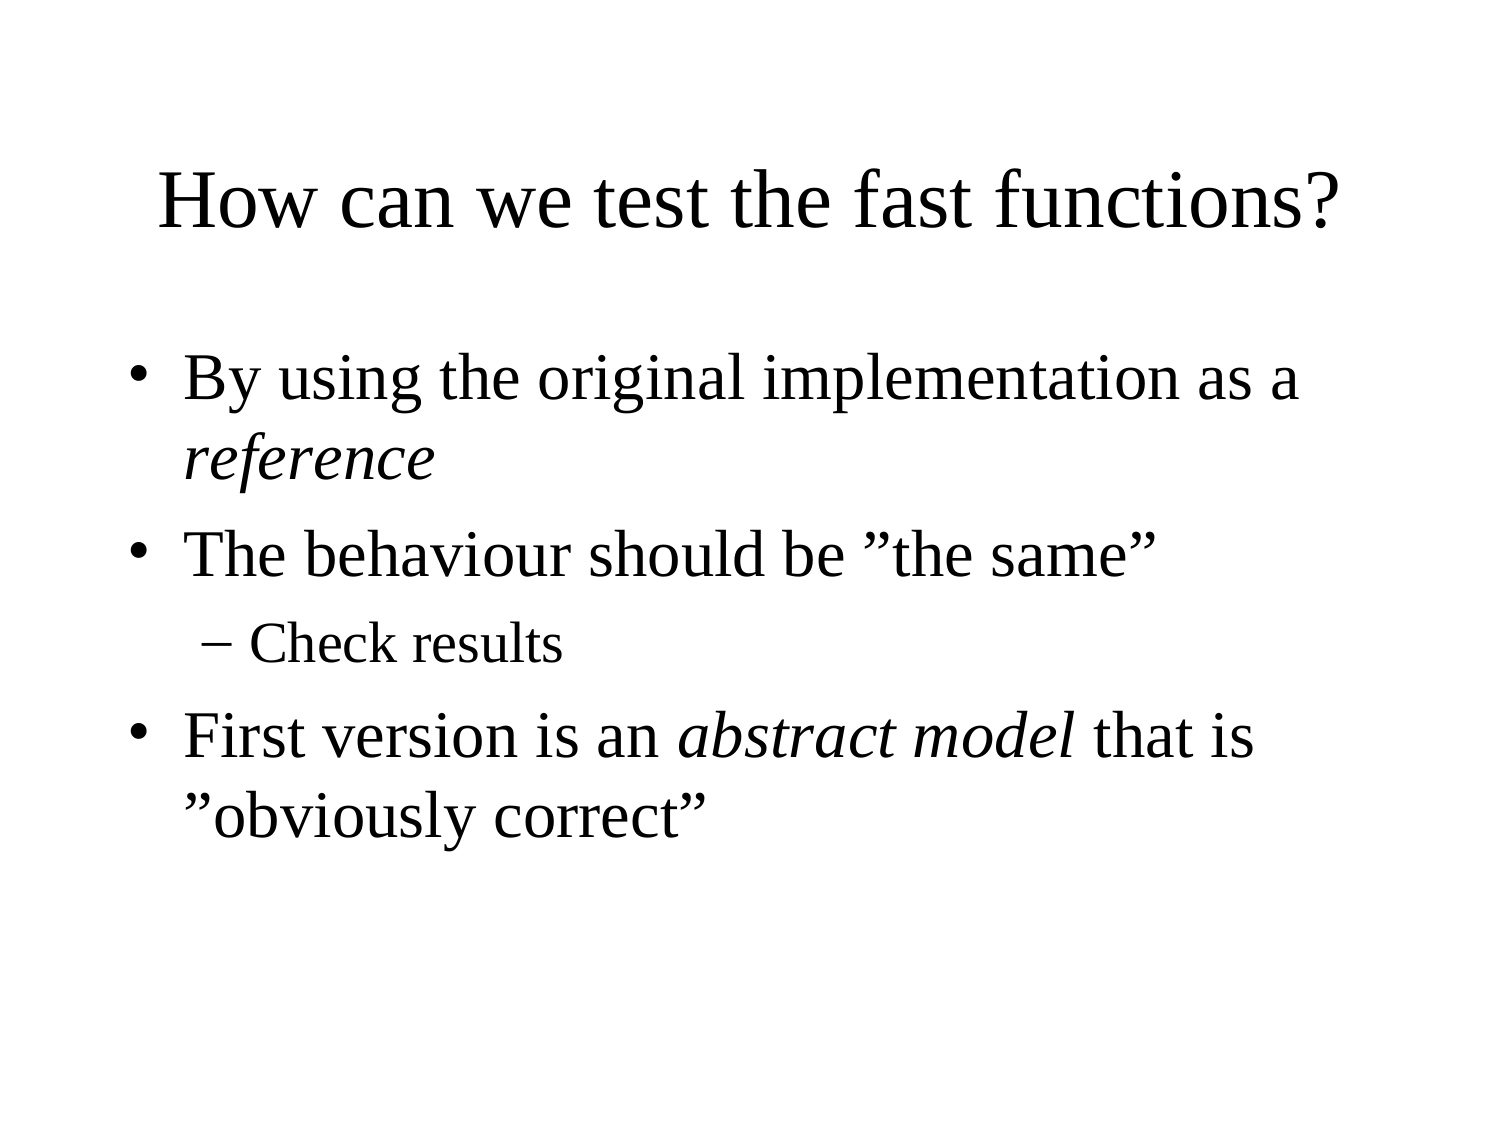

# How can we test the fast functions?
By using the original implementation as a reference
The behaviour should be ”the same”
Check results
First version is an abstract model that is ”obviously correct”